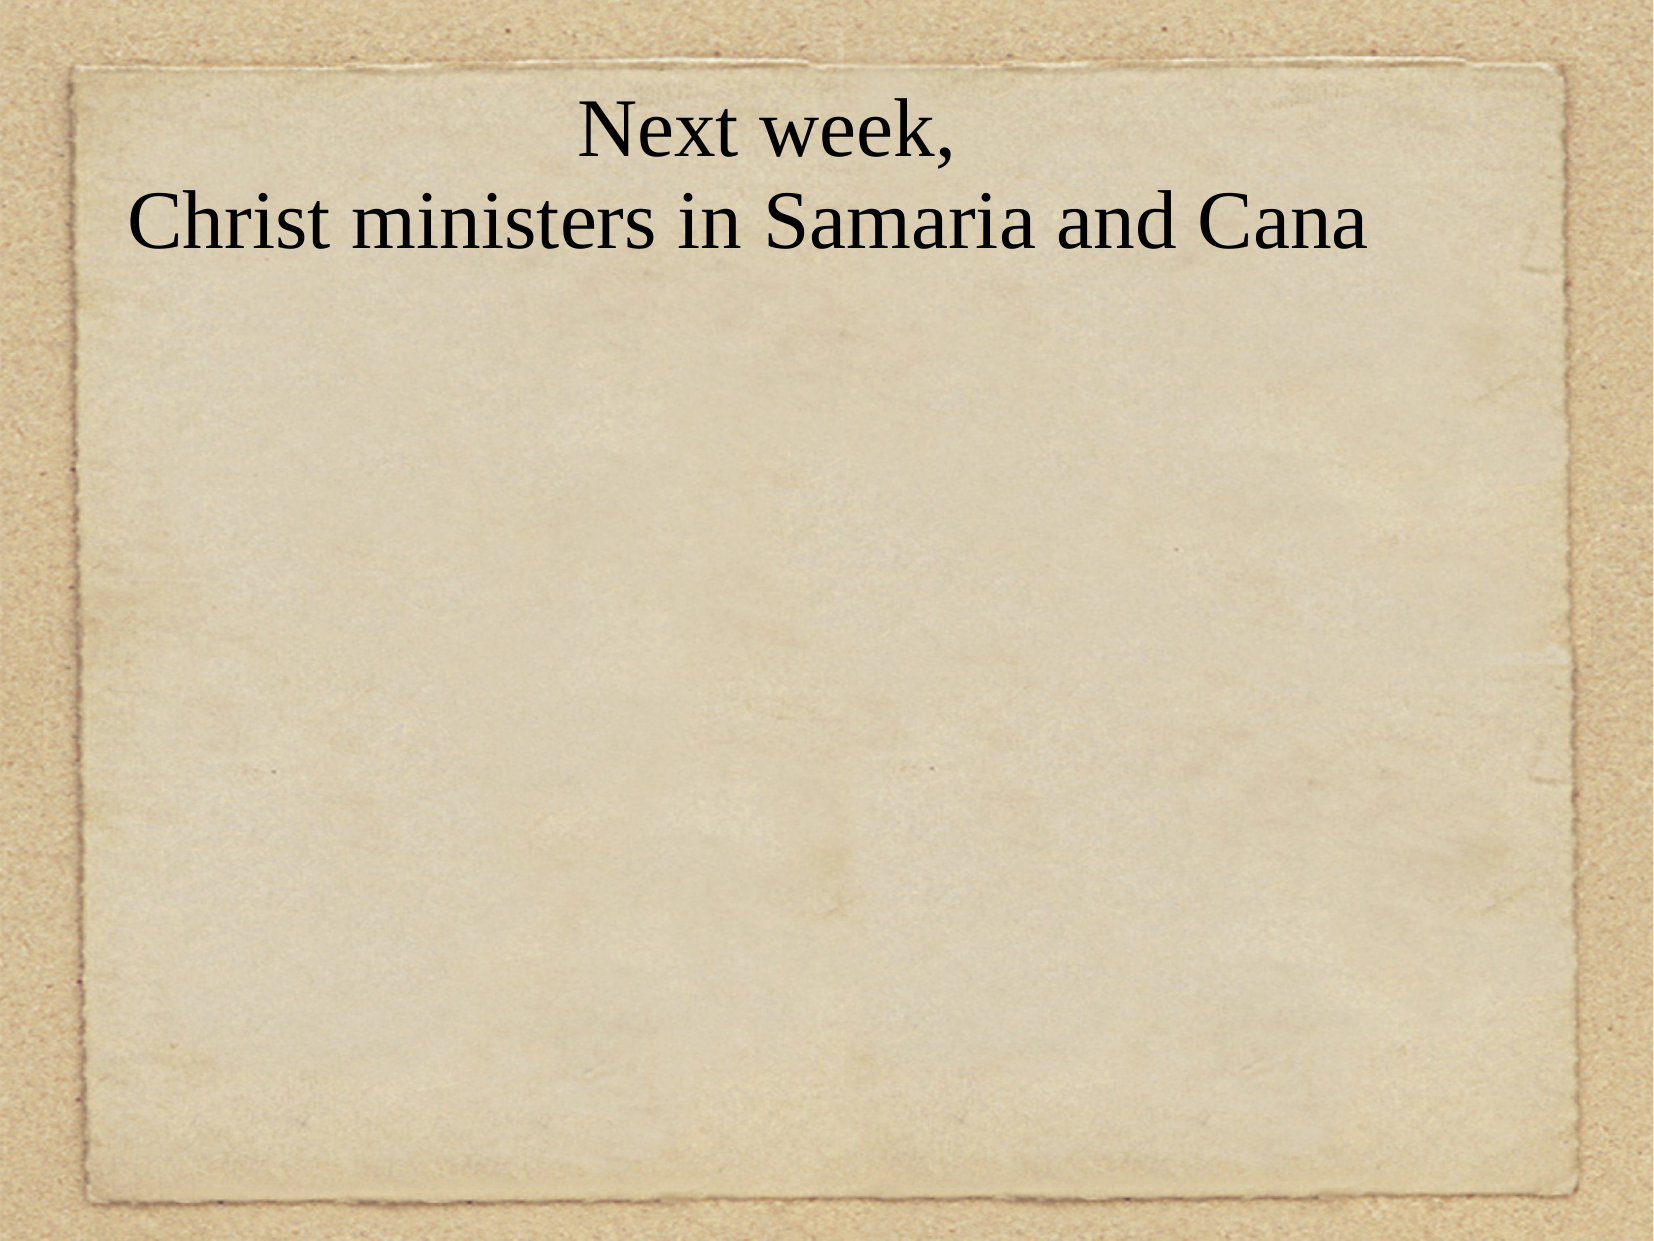

Next week,
Christ ministers in Samaria and Cana